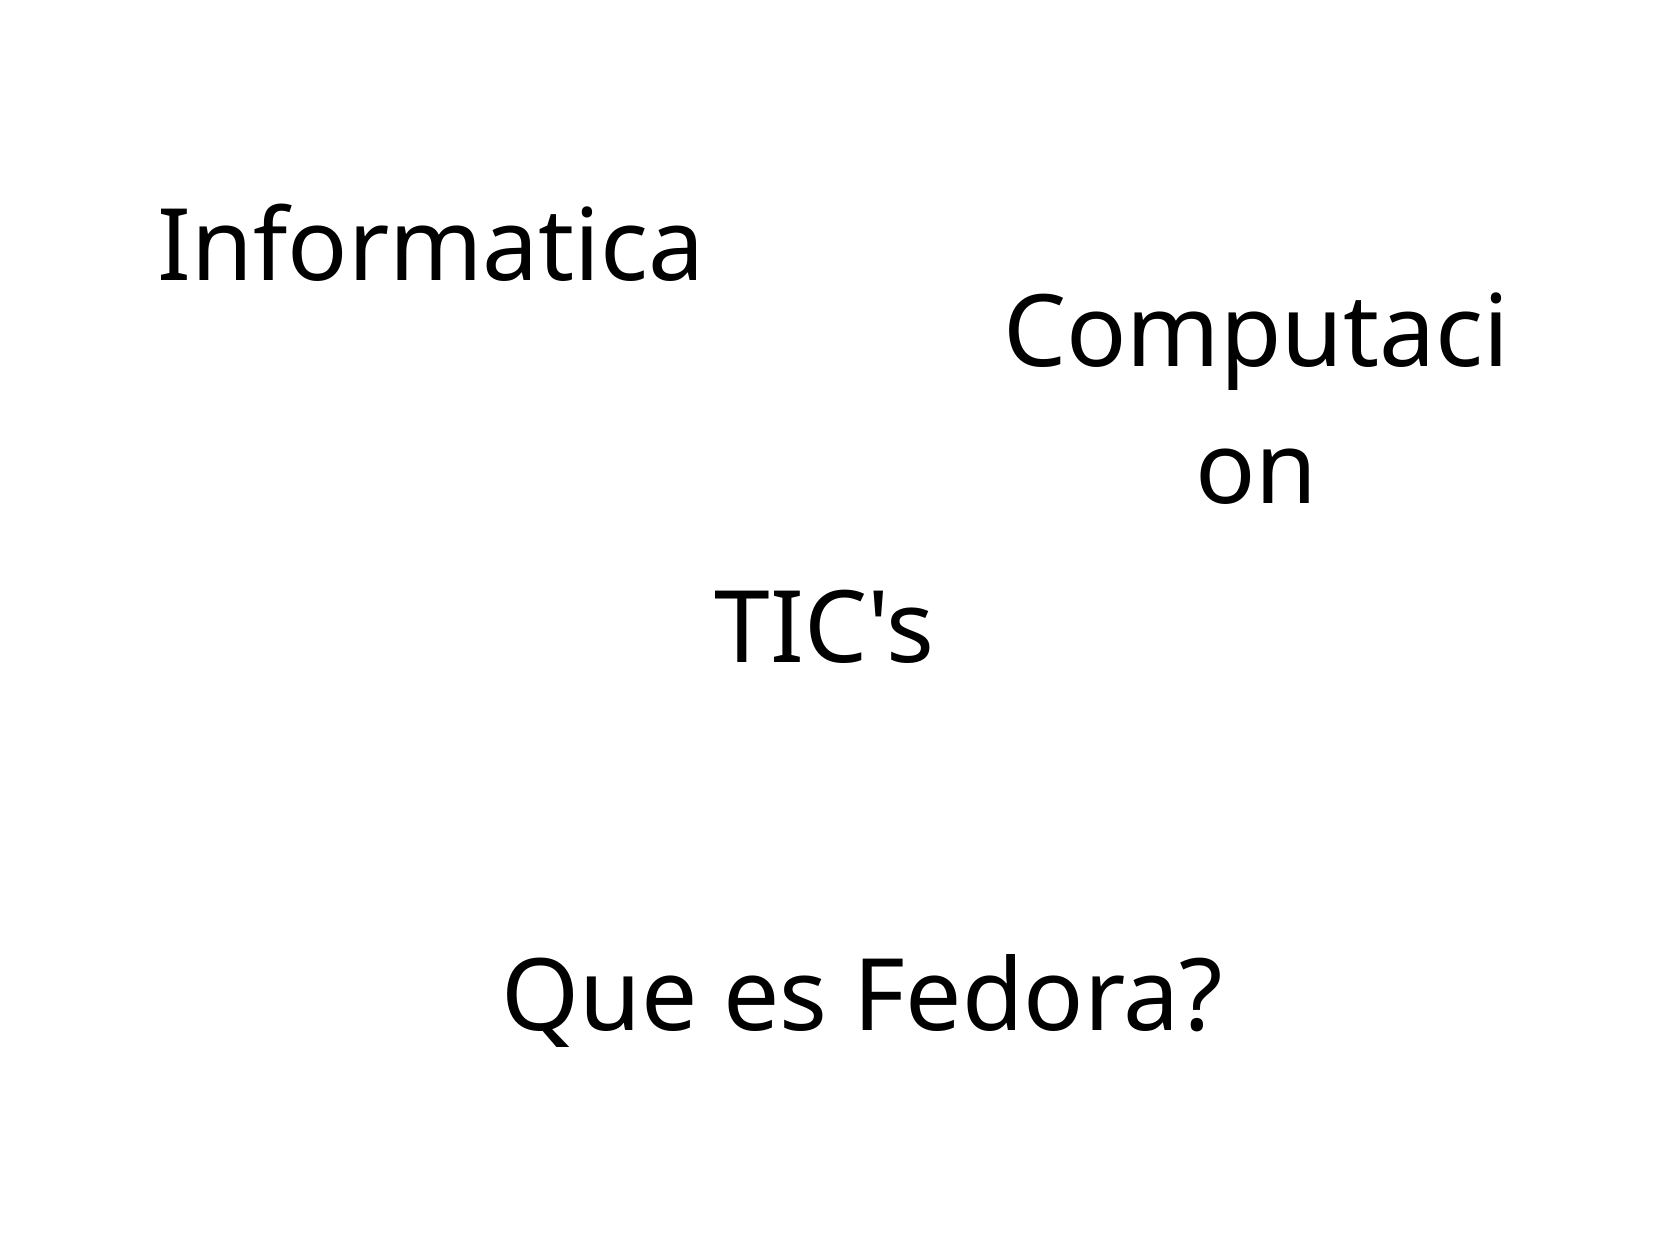

Informatica
Computacion
# TIC's
Que es Fedora?